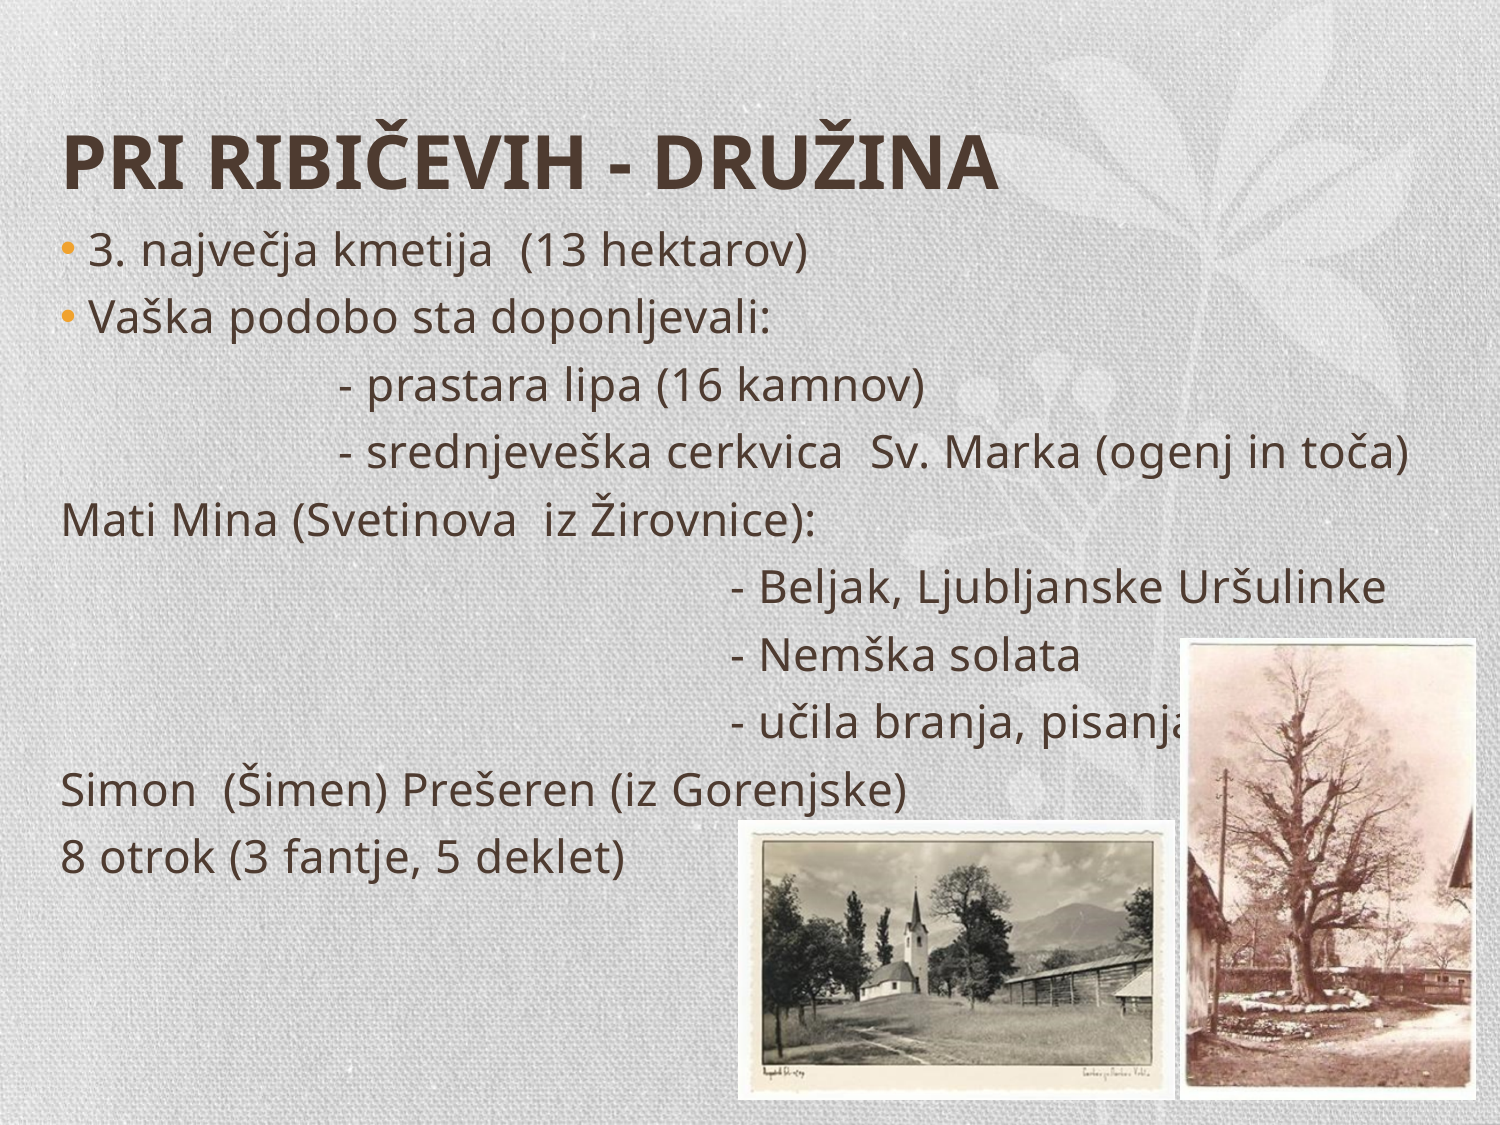

# PRI RIBIČEVIH - DRUŽINA
3. največja kmetija (13 hektarov)
Vaška podobo sta doponljevali:
 - prastara lipa (16 kamnov)
 - srednjeveška cerkvica Sv. Marka (ogenj in toča)
Mati Mina (Svetinova iz Žirovnice):
 - Beljak, Ljubljanske Uršulinke
 - Nemška solata
 - učila branja, pisanja
Simon (Šimen) Prešeren (iz Gorenjske)
8 otrok (3 fantje, 5 deklet)